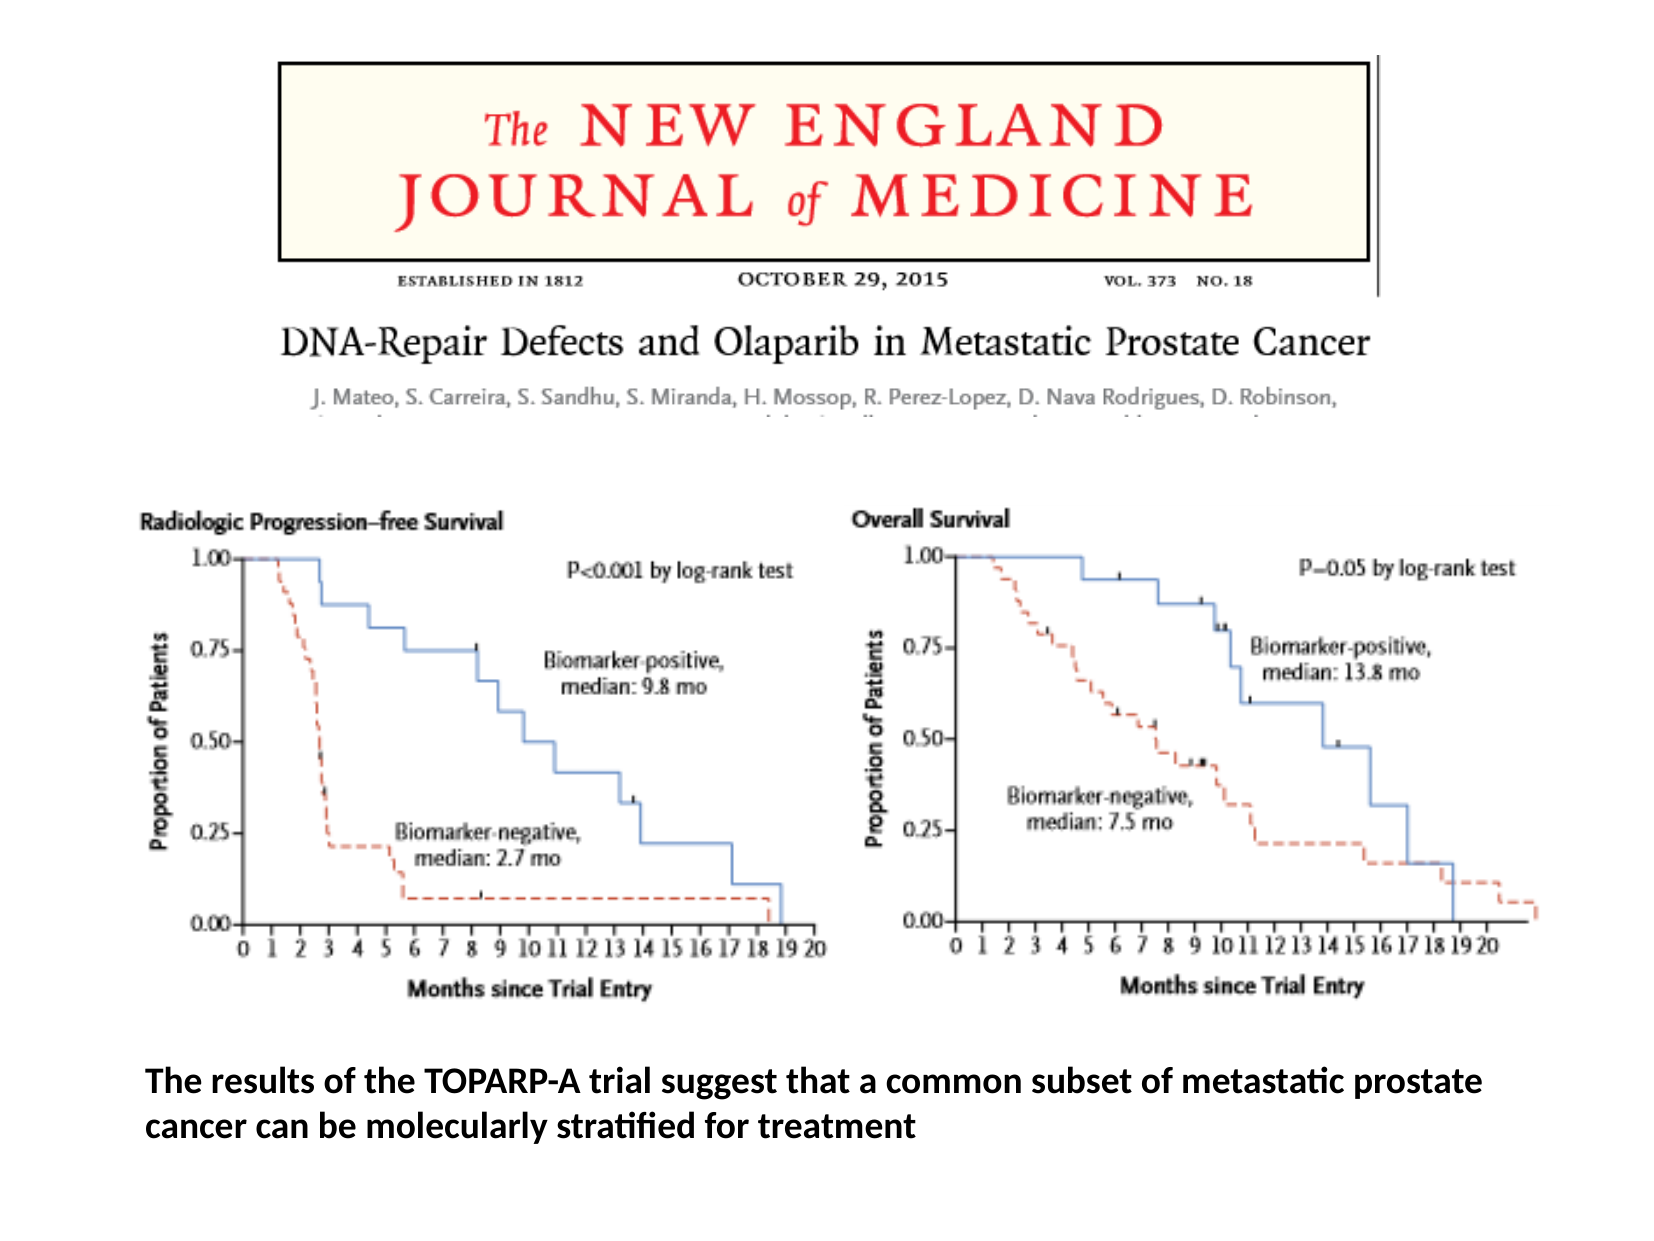

The results of the TOPARP-A trial suggest that a common subset of metastatic prostate cancer can be molecularly stratified for treatment